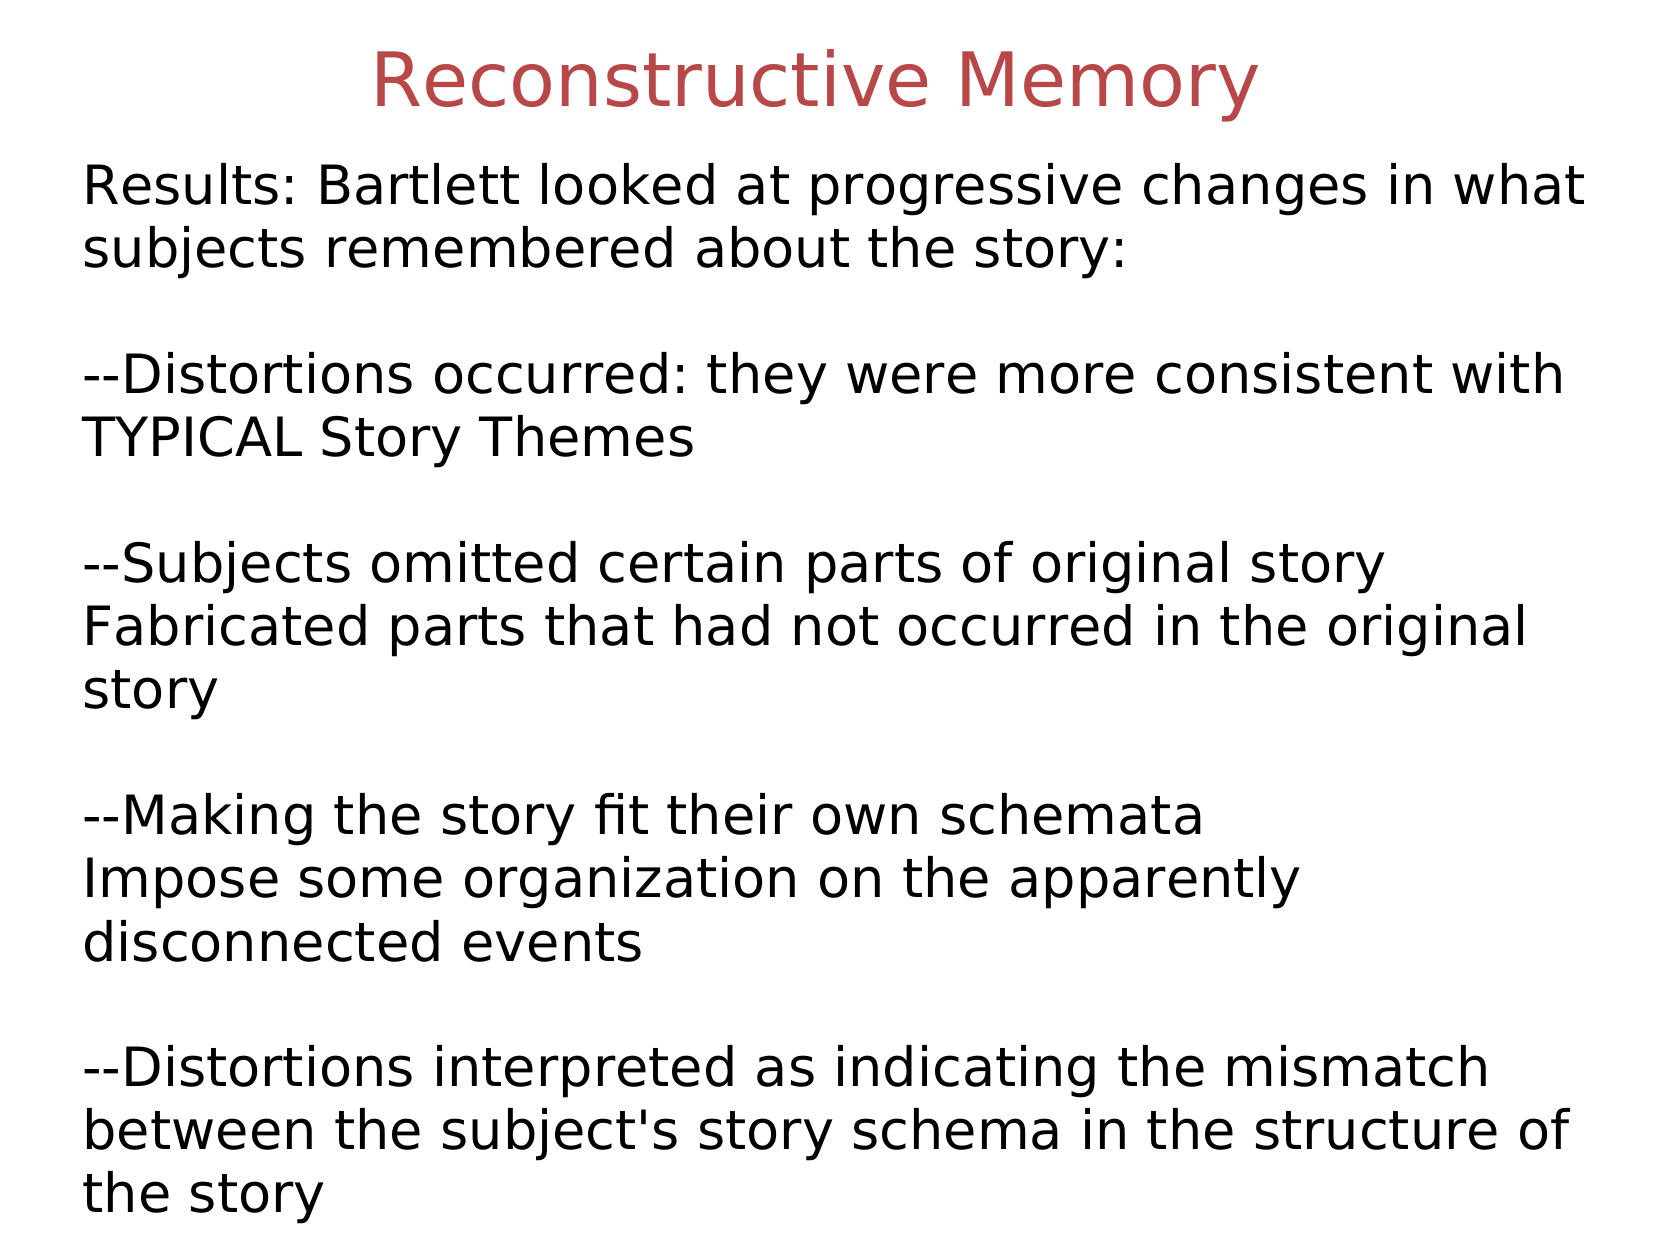

Results: Bartlett looked at progressive changes in what subjects remembered about the story:
--Distortions occurred: they were more consistent with TYPICAL Story Themes
--Subjects omitted certain parts of original story
Fabricated parts that had not occurred in the original story
--Making the story fit their own schemata
Impose some organization on the apparently disconnected events
--Distortions interpreted as indicating the mismatch between the subject's story schema in the structure of the story
# Reconstructive Memory